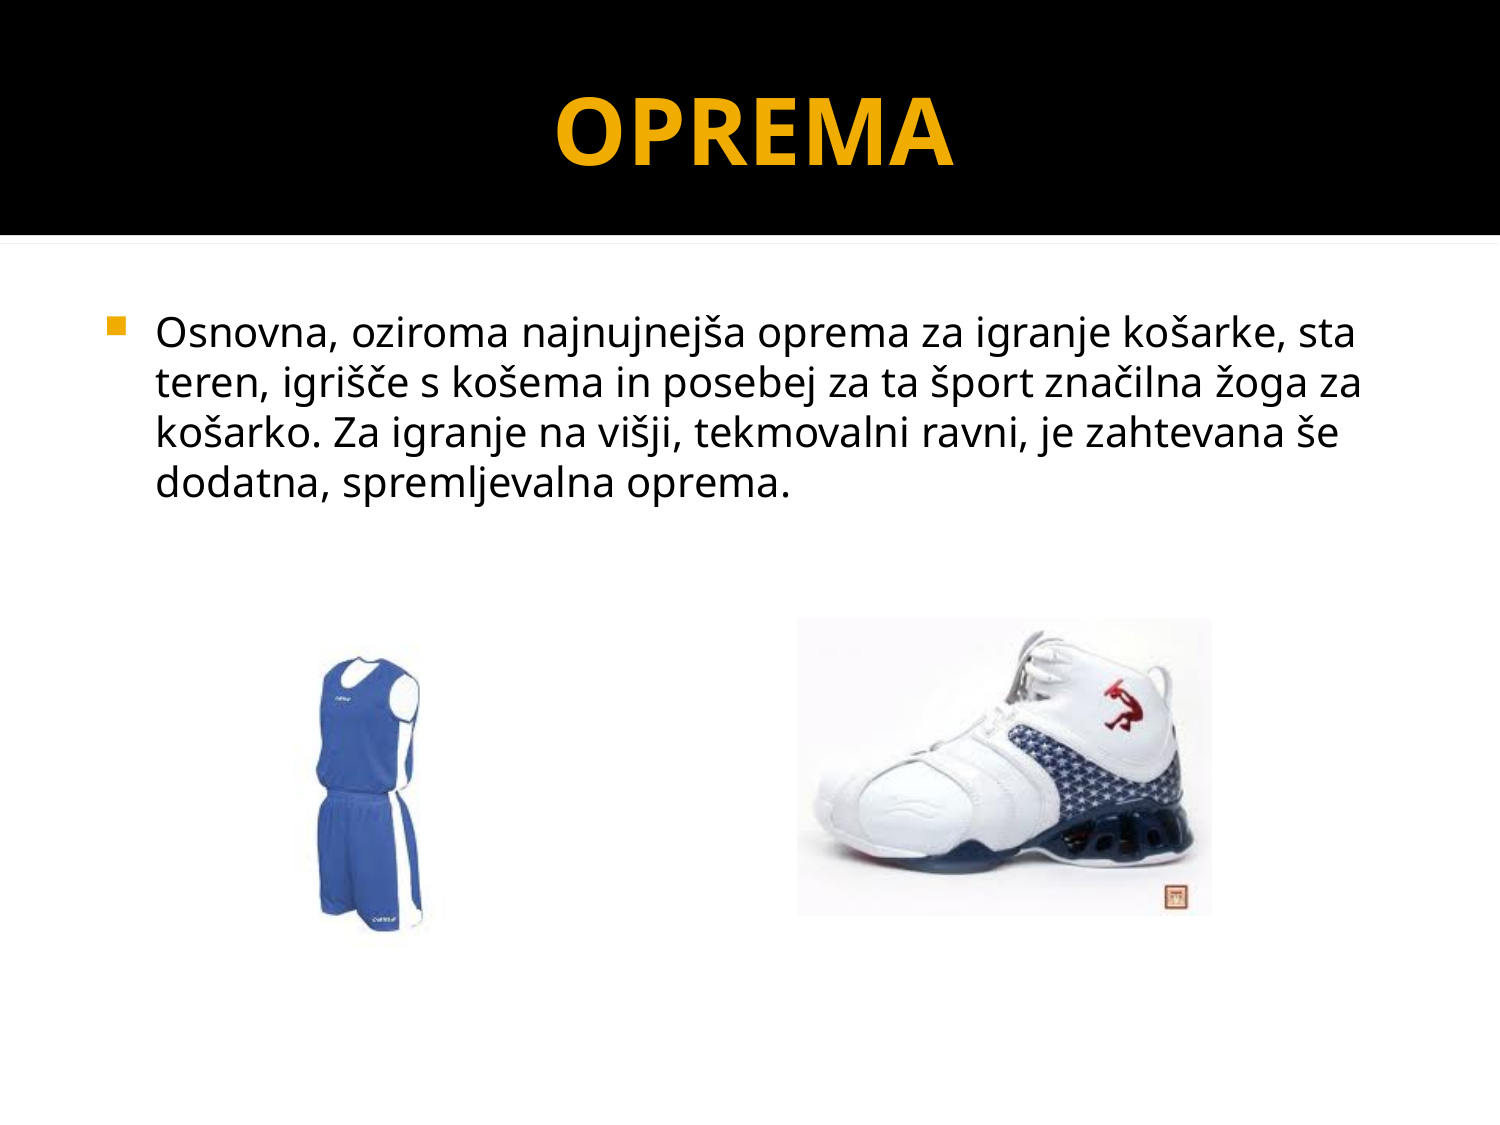

# OPREMA
Osnovna, oziroma najnujnejša oprema za igranje košarke, sta teren, igrišče s košema in posebej za ta šport značilna žoga za košarko. Za igranje na višji, tekmovalni ravni, je zahtevana še dodatna, spremljevalna oprema.